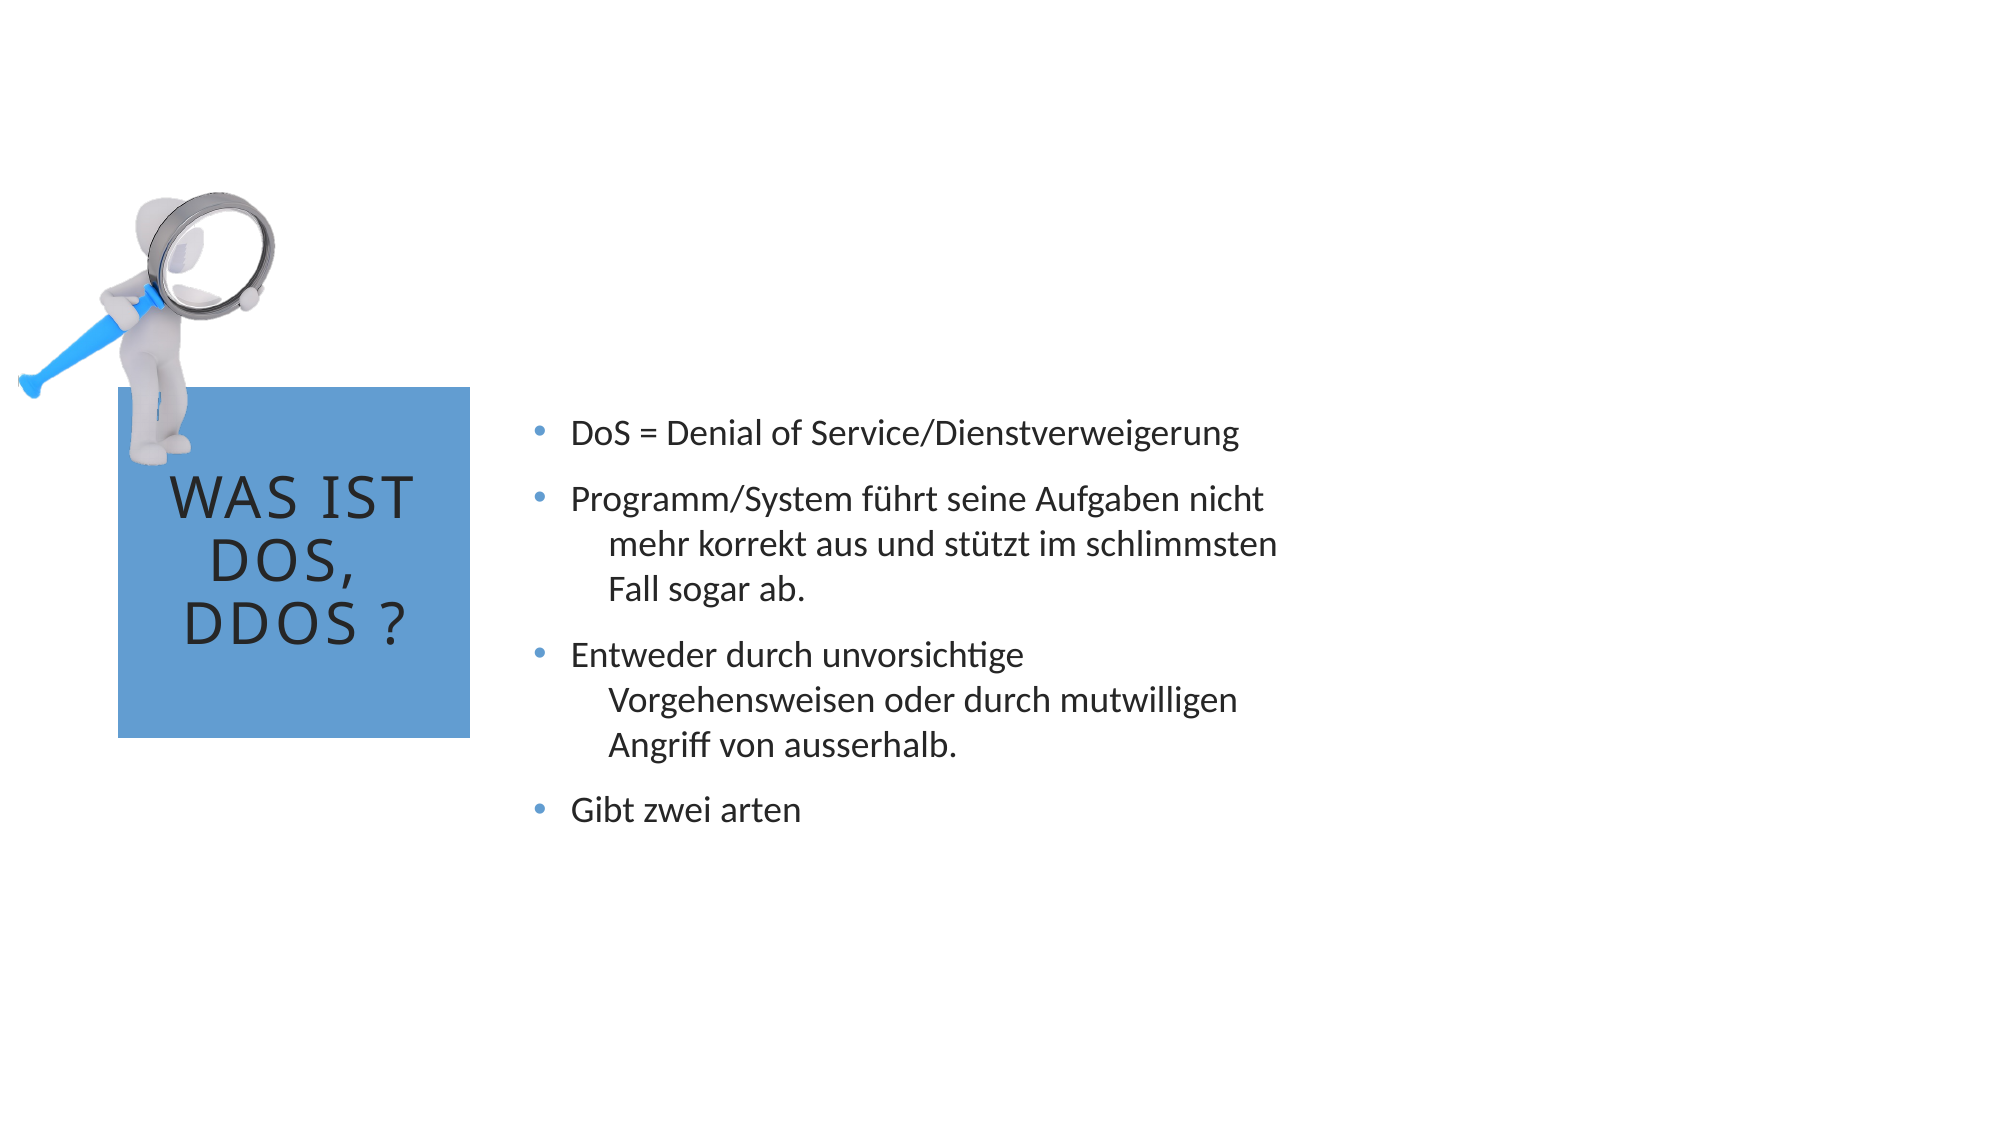

# DoS = Denial of Service/Dienstverweigerung
Programm/System führt seine Aufgaben nicht mehr korrekt aus und stützt im schlimmsten Fall sogar ab.
Entweder durch unvorsichtige Vorgehensweisen oder durch mutwilligen Angriff von ausserhalb.
Gibt zwei arten
Was ist dos, ddos ?